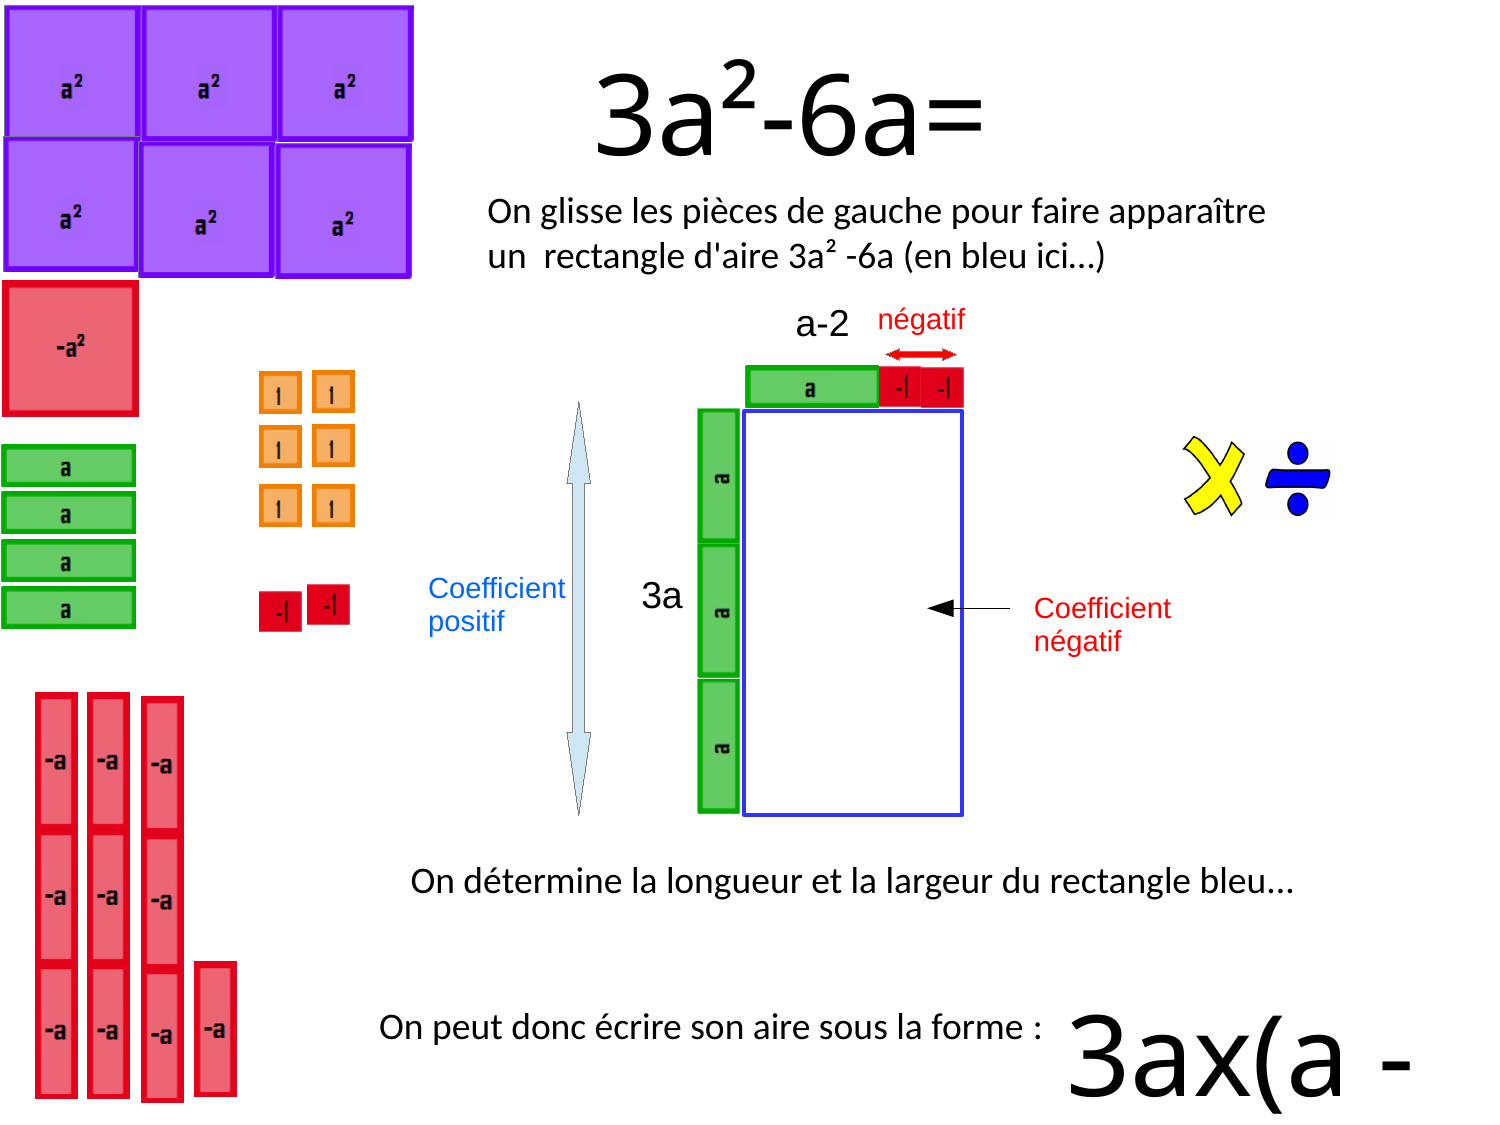

3a²-6a=
On glisse les pièces de gauche pour faire apparaître
un rectangle d'aire 3a² -6a (en bleu ici…)
a-2
négatif
Coefficient
positif
3a
Coefficient
négatif
On détermine la longueur et la largeur du rectangle bleu...
3ax(a -2)
On peut donc écrire son aire sous la forme :